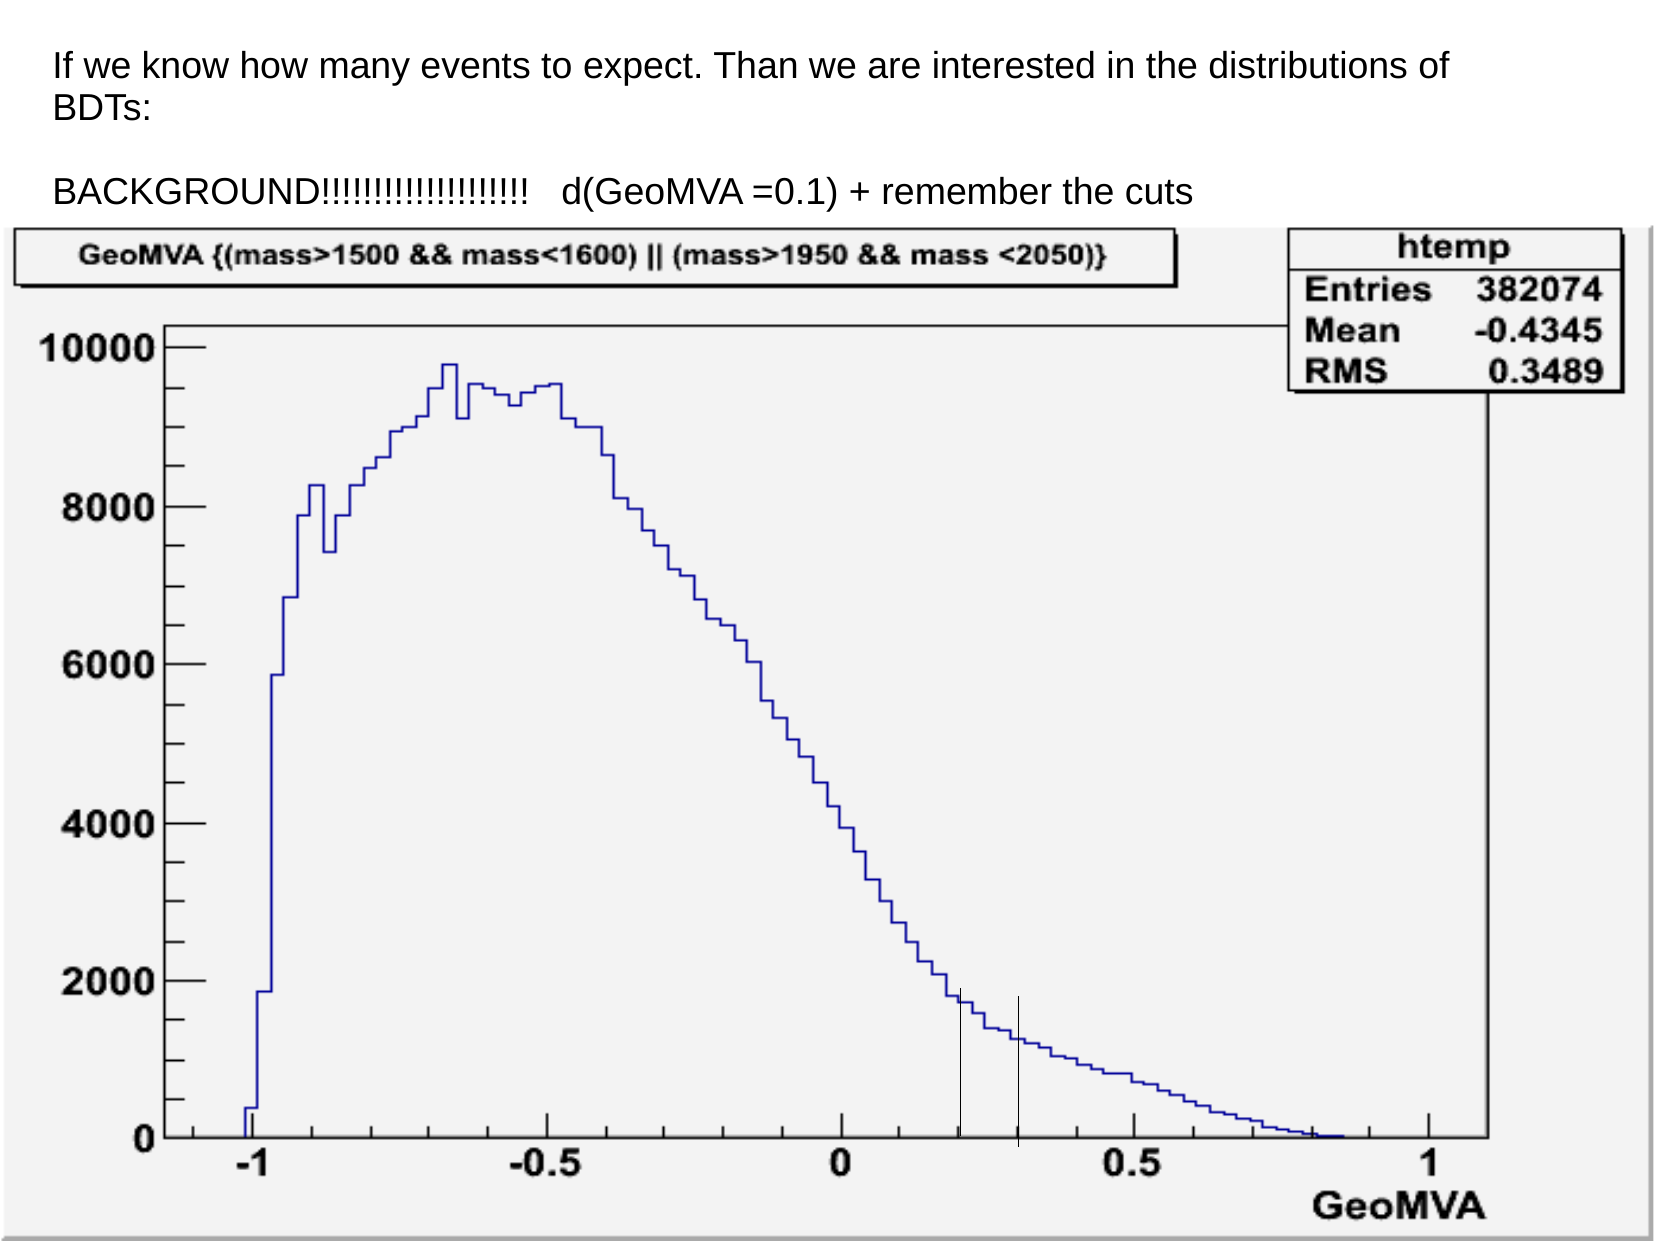

If we know how many events to expect. Than we are interested in the distributions of BDTs:
BACKGROUND!!!!!!!!!!!!!!!!!!!! d(GeoMVA =0.1) + remember the cuts